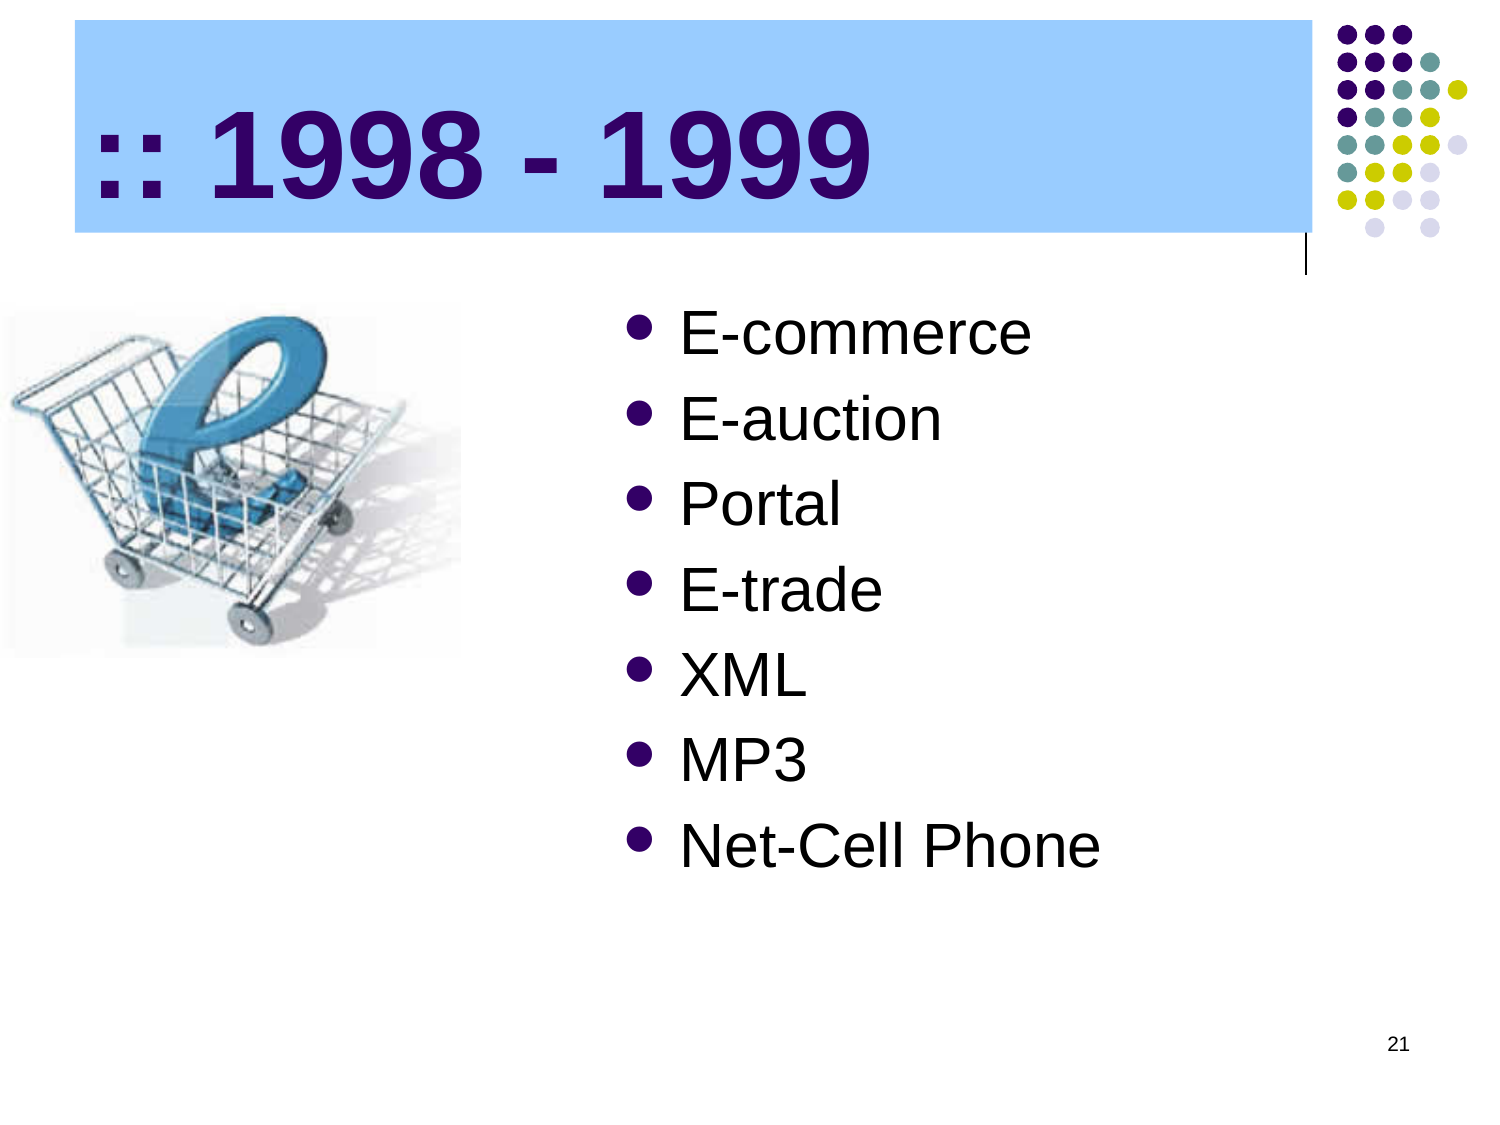

# :: 1998 - 1999
E-commerce
E-auction
Portal
E-trade
XML
MP3
Net-Cell Phone
21